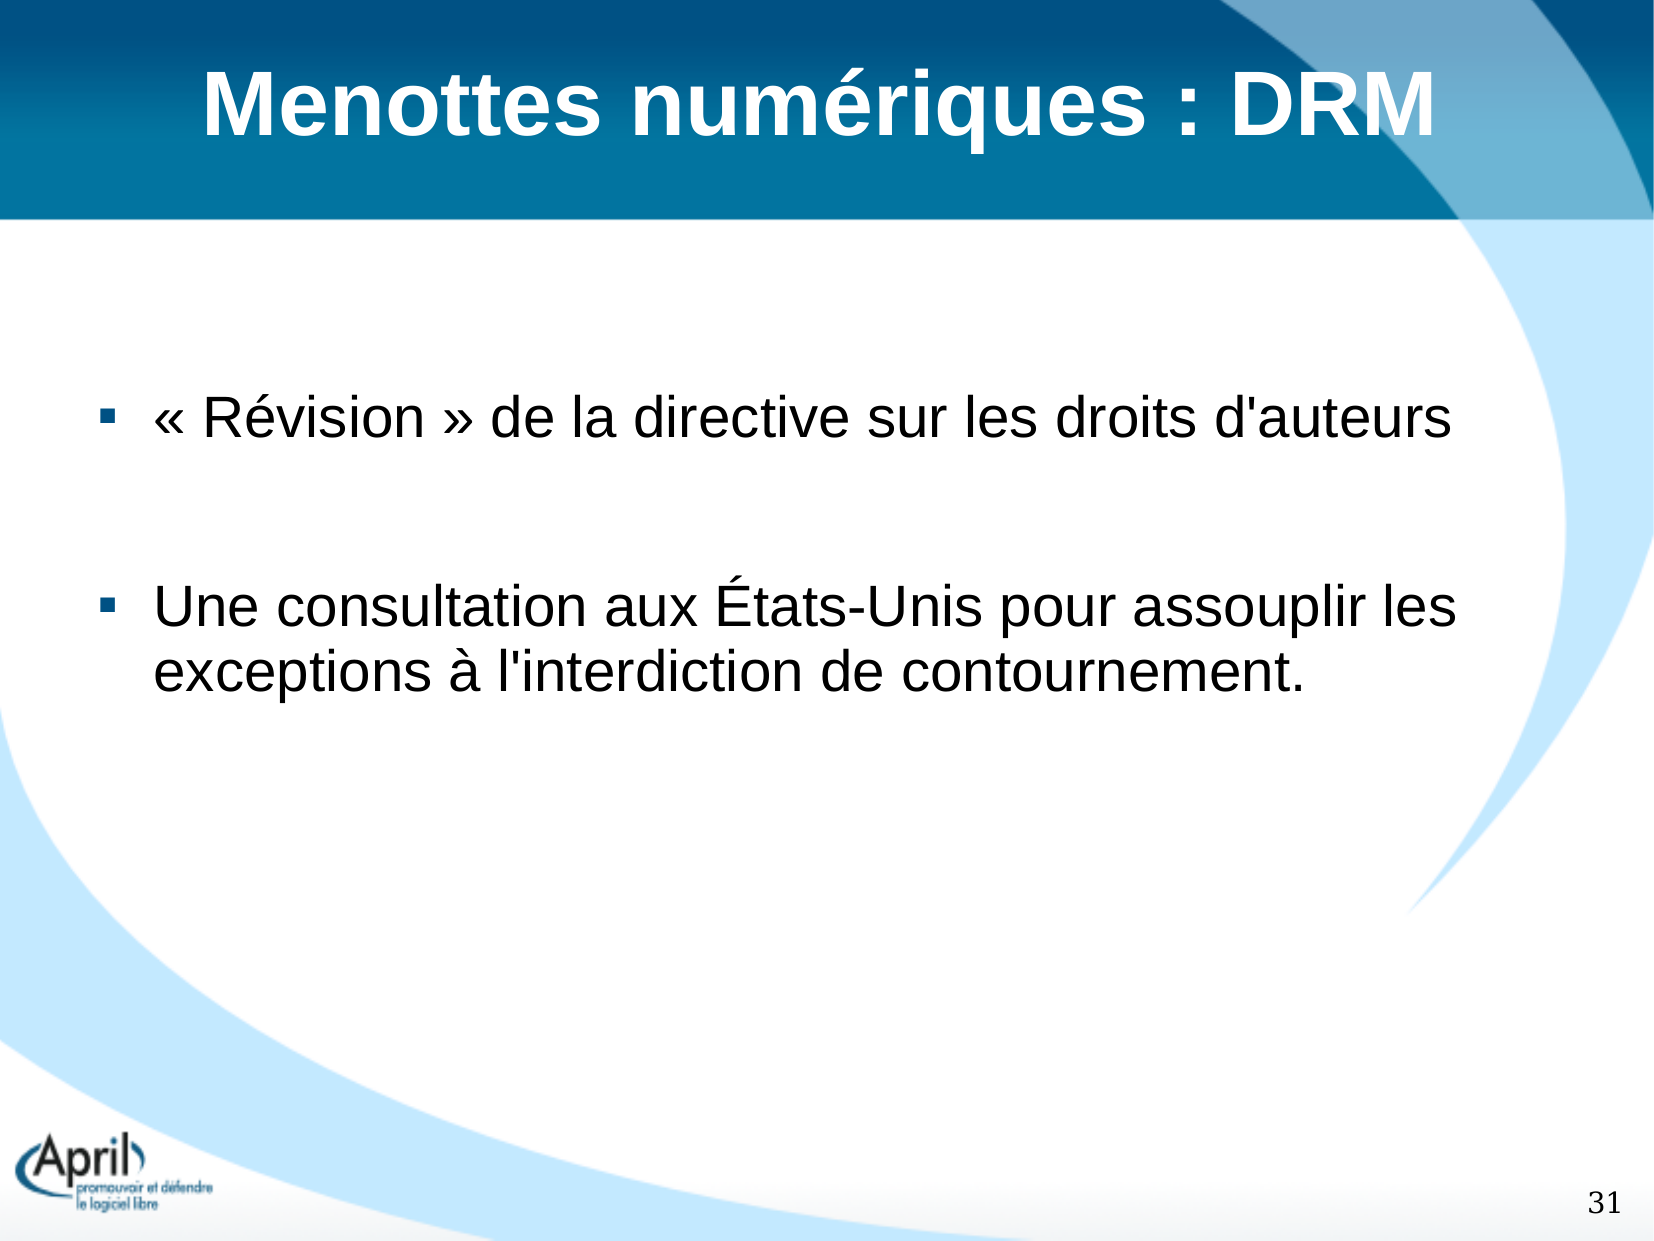

# Menottes numériques : DRM
« Révision » de la directive sur les droits d'auteurs
Une consultation aux États-Unis pour assouplir les exceptions à l'interdiction de contournement.
31